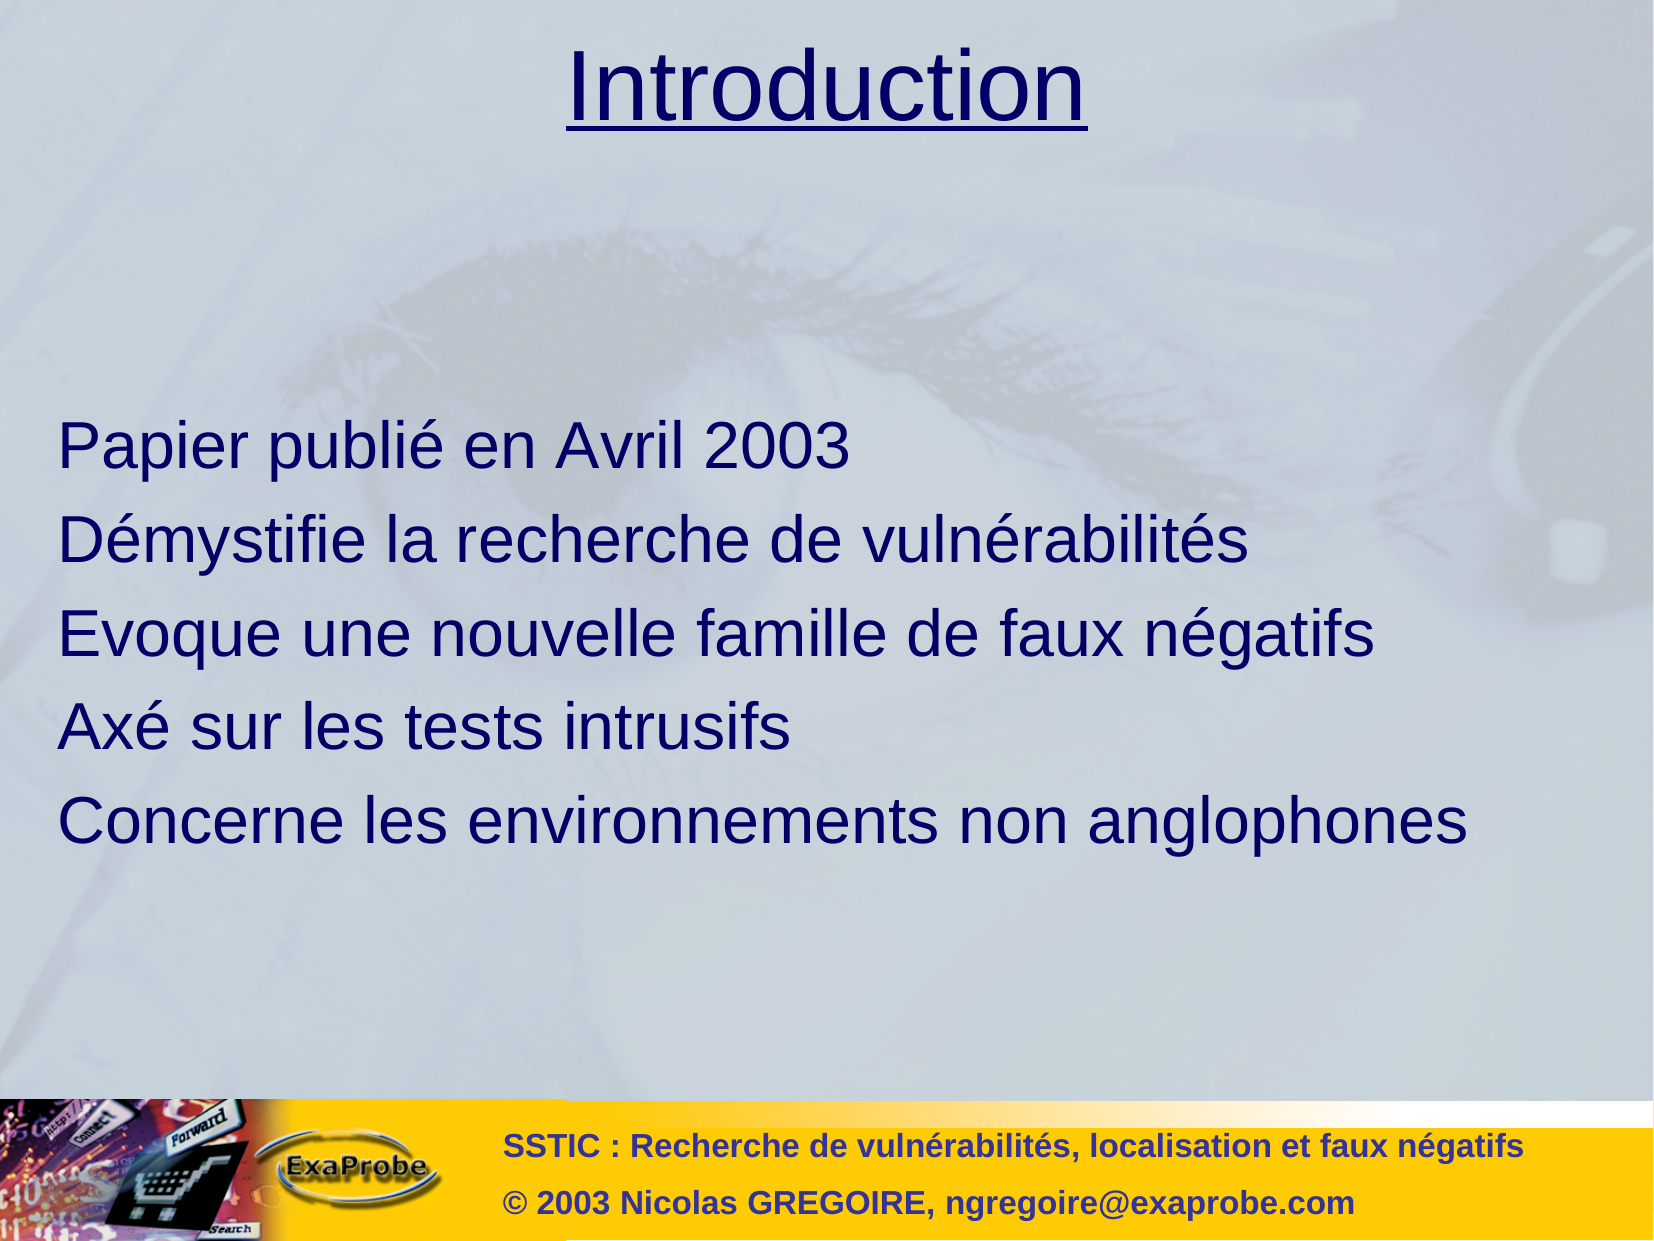

# Introduction
 Papier publié en Avril 2003
 Démystifie la recherche de vulnérabilités
 Evoque une nouvelle famille de faux négatifs
 Axé sur les tests intrusifs
 Concerne les environnements non anglophones